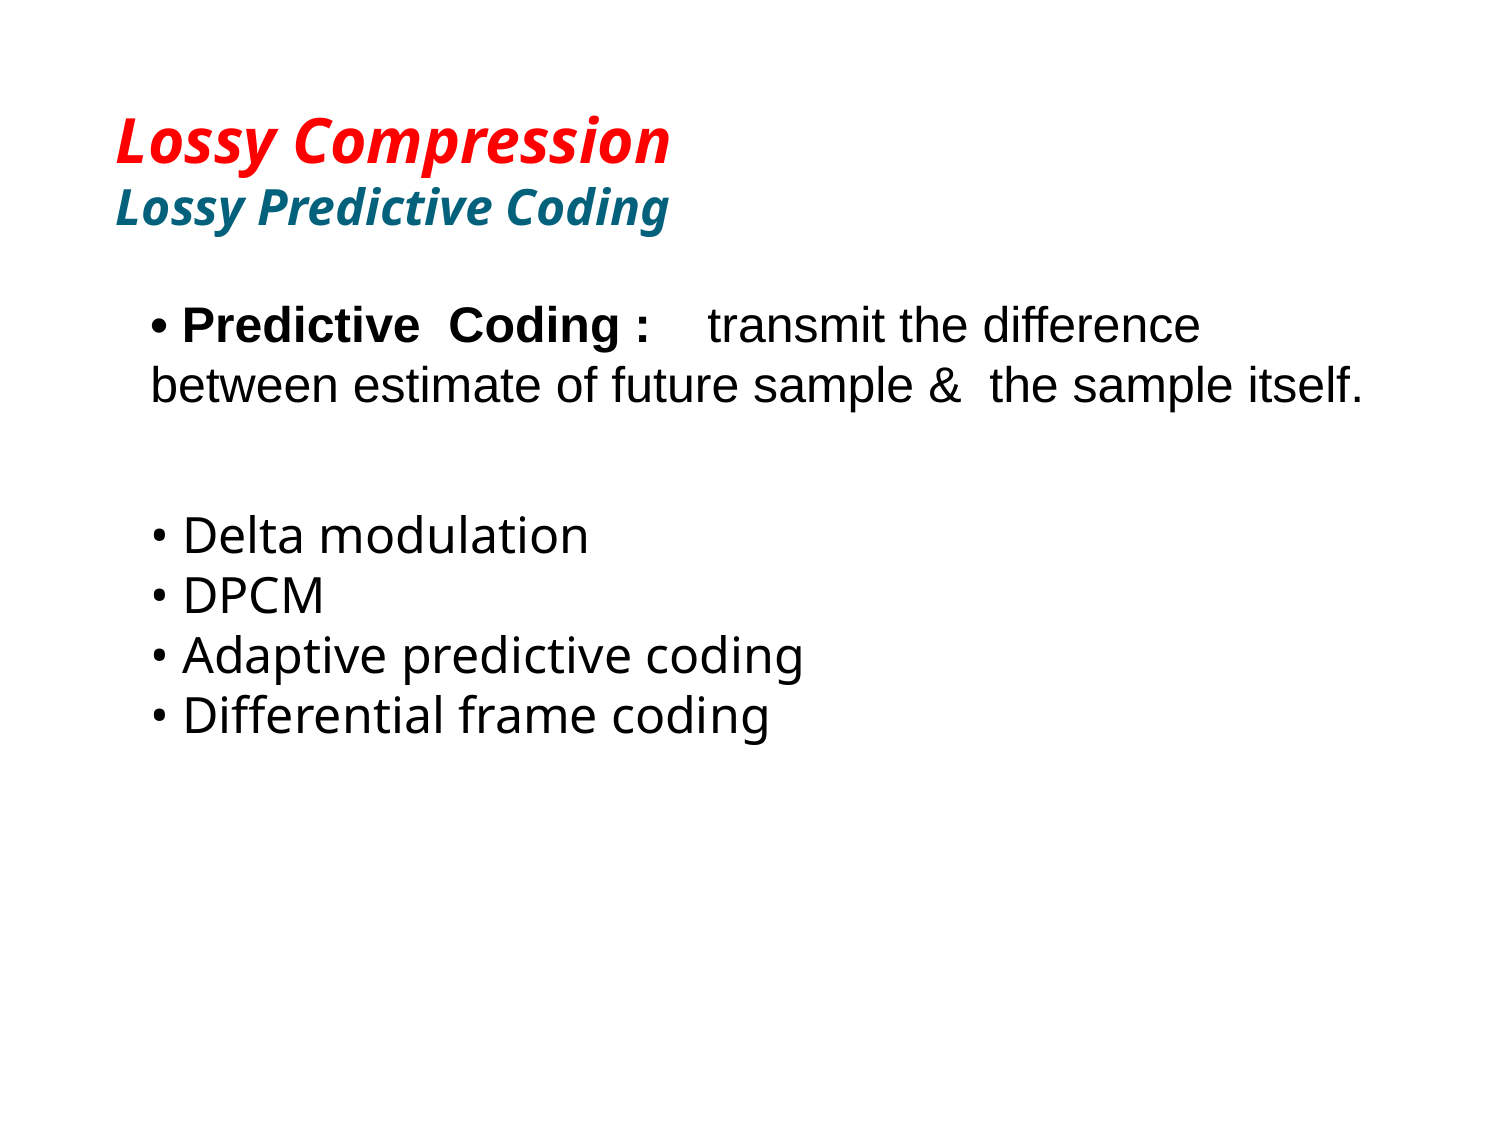

Lossy Compression
Lossy Predictive Coding
• Predictive Coding : transmit the difference between estimate of future sample & the sample itself.
 Delta modulation
 DPCM
 Adaptive predictive coding
 Differential frame coding